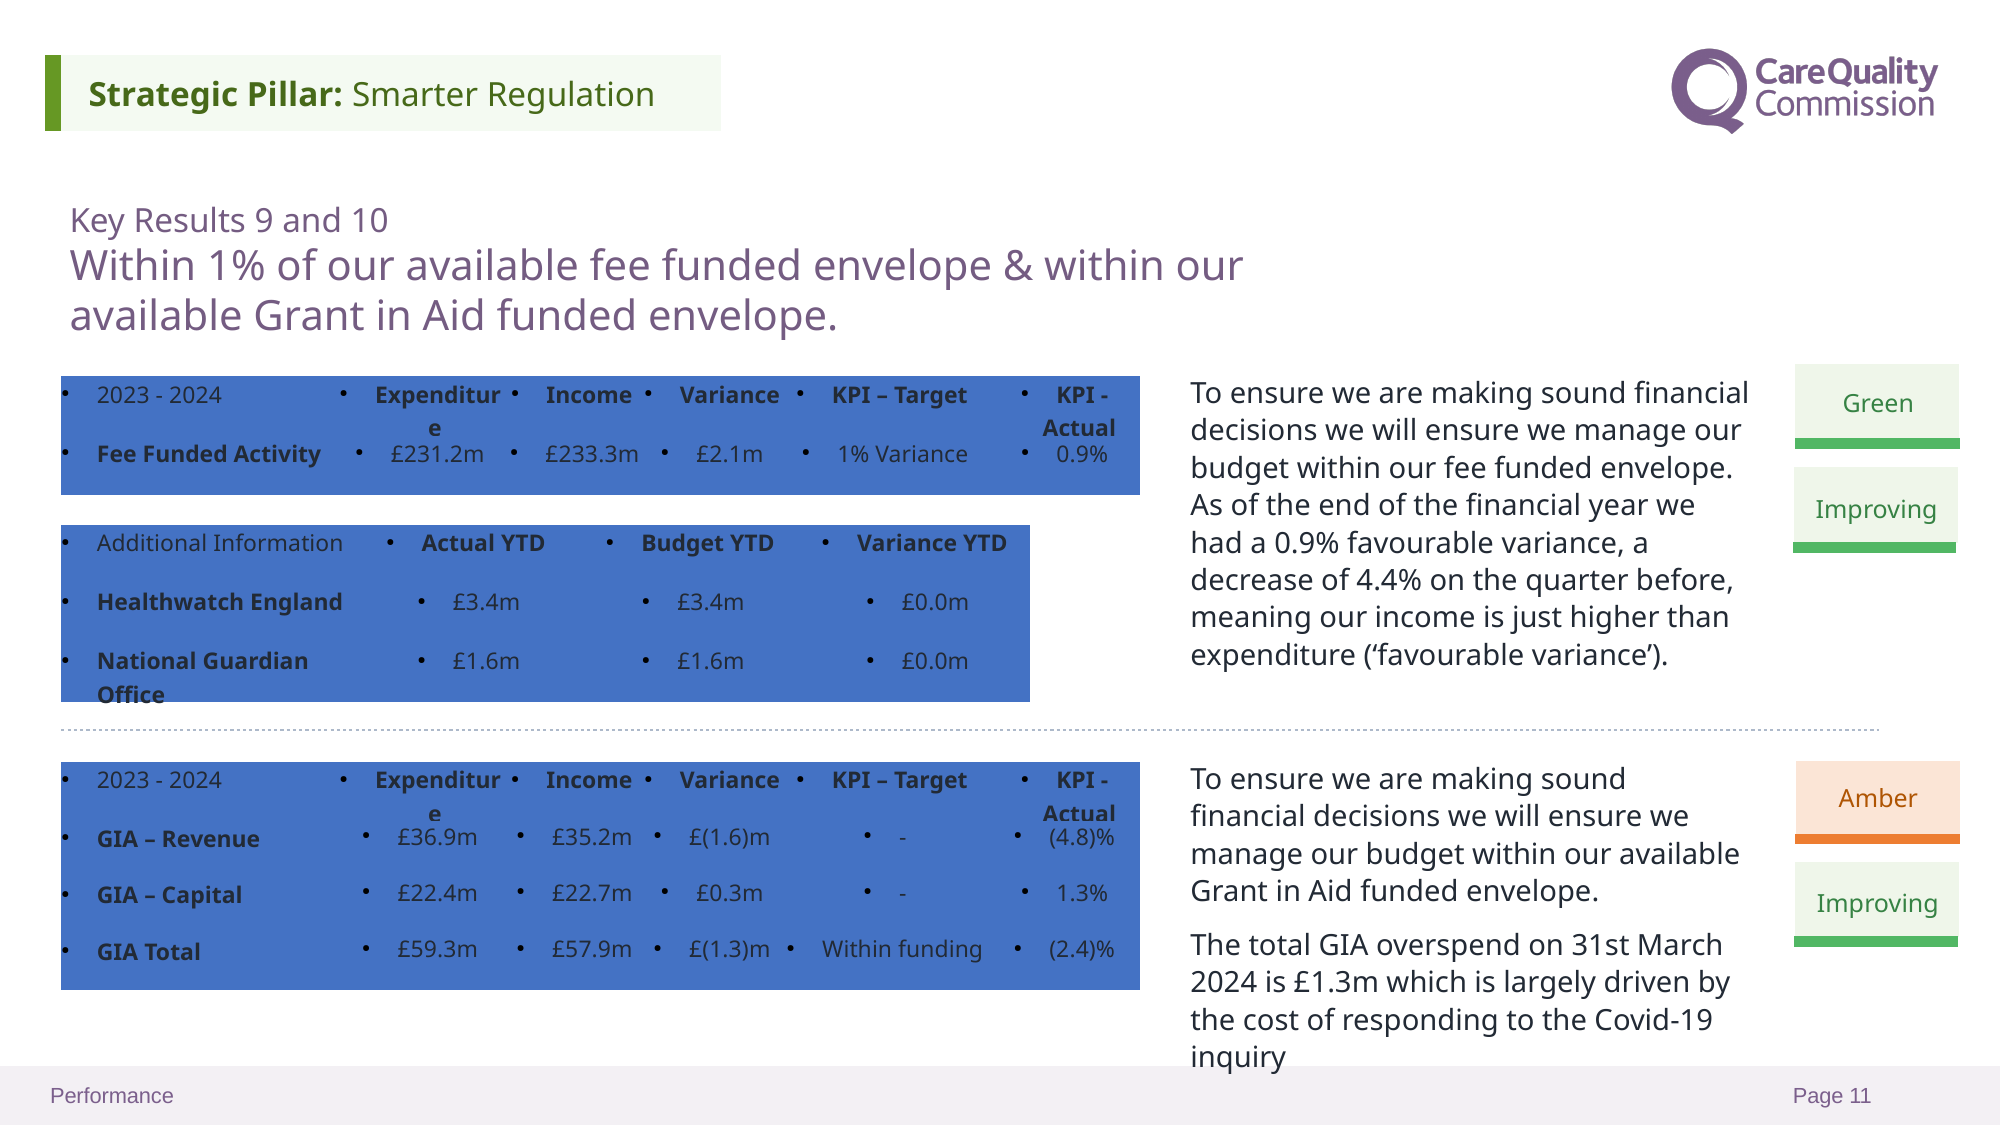

Strategic Pillar: Smarter Regulation
# Key Results 9 and 10 Within 1% of our available fee funded envelope & within our available Grant in Aid funded envelope.
To ensure we are making sound financial decisions we will ensure we manage our budget within our fee funded envelope. As of the end of the financial year we had a 0.9% favourable variance, a decrease of 4.4% on the quarter before, meaning our income is just higher than expenditure (‘favourable variance’).
| 2023 - 2024 | Expenditure | Income | Variance | KPI – Target | KPI - Actual |
| --- | --- | --- | --- | --- | --- |
| Fee Funded Activity | £231.2m | £233.3m | £2.1m | 1% Variance | 0.9% |
Green
Improving
| Additional Information | Actual YTD | Budget YTD | Variance YTD |
| --- | --- | --- | --- |
| Healthwatch England | £3.4m | £3.4m | £0.0m |
| National Guardian Office | £1.6m | £1.6m | £0.0m |
To ensure we are making sound financial decisions we will ensure we manage our budget within our available Grant in Aid funded envelope.
The total GIA overspend on 31st March 2024 is £1.3m which is largely driven by the cost of responding to the Covid-19 inquiry
| 2023 - 2024 | Expenditure | Income | Variance | KPI – Target | KPI - Actual |
| --- | --- | --- | --- | --- | --- |
| GIA – Revenue | £36.9m | £35.2m | £(1.6)m | - | (4.8)% |
| GIA – Capital | £22.4m | £22.7m | £0.3m | - | 1.3% |
| GIA Total | £59.3m | £57.9m | £(1.3)m | Within funding | (2.4)% |
Amber
Improving
Performance
Page 11